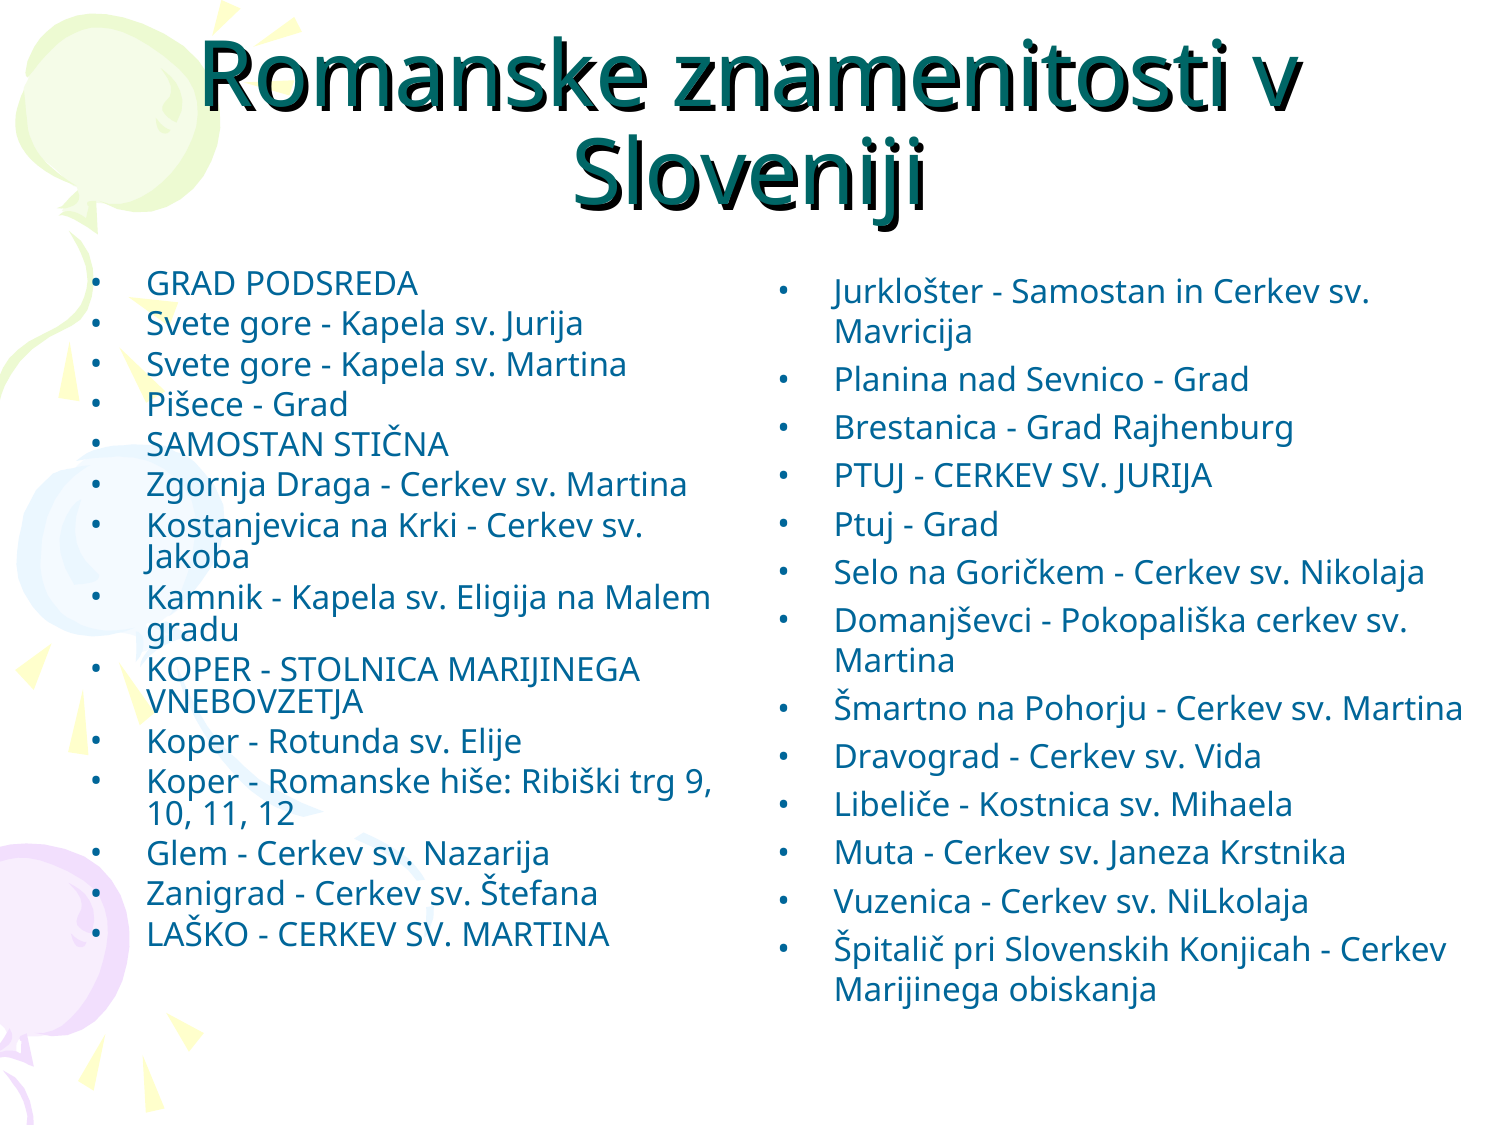

# Romanske znamenitosti v Sloveniji
GRAD PODSREDA
Svete gore - Kapela sv. Jurija
Svete gore - Kapela sv. Martina
Pišece - Grad
SAMOSTAN STIČNA
Zgornja Draga - Cerkev sv. Martina
Kostanjevica na Krki - Cerkev sv. Jakoba
Kamnik - Kapela sv. Eligija na Malem gradu
KOPER - STOLNICA MARIJINEGA VNEBOVZETJA
Koper - Rotunda sv. Elije
Koper - Romanske hiše: Ribiški trg 9, 10, 11, 12
Glem - Cerkev sv. Nazarija
Zanigrad - Cerkev sv. Štefana
LAŠKO - CERKEV SV. MARTINA
Jurklošter - Samostan in Cerkev sv. Mavricija
Planina nad Sevnico - Grad
Brestanica - Grad Rajhenburg
PTUJ - CERKEV SV. JURIJA
Ptuj - Grad
Selo na Goričkem - Cerkev sv. Nikolaja
Domanjševci - Pokopališka cerkev sv. Martina
Šmartno na Pohorju - Cerkev sv. Martina
Dravograd - Cerkev sv. Vida
Libeliče - Kostnica sv. Mihaela
Muta - Cerkev sv. Janeza Krstnika
Vuzenica - Cerkev sv. NiLkolaja
Špitalič pri Slovenskih Konjicah - Cerkev Marijinega obiskanja